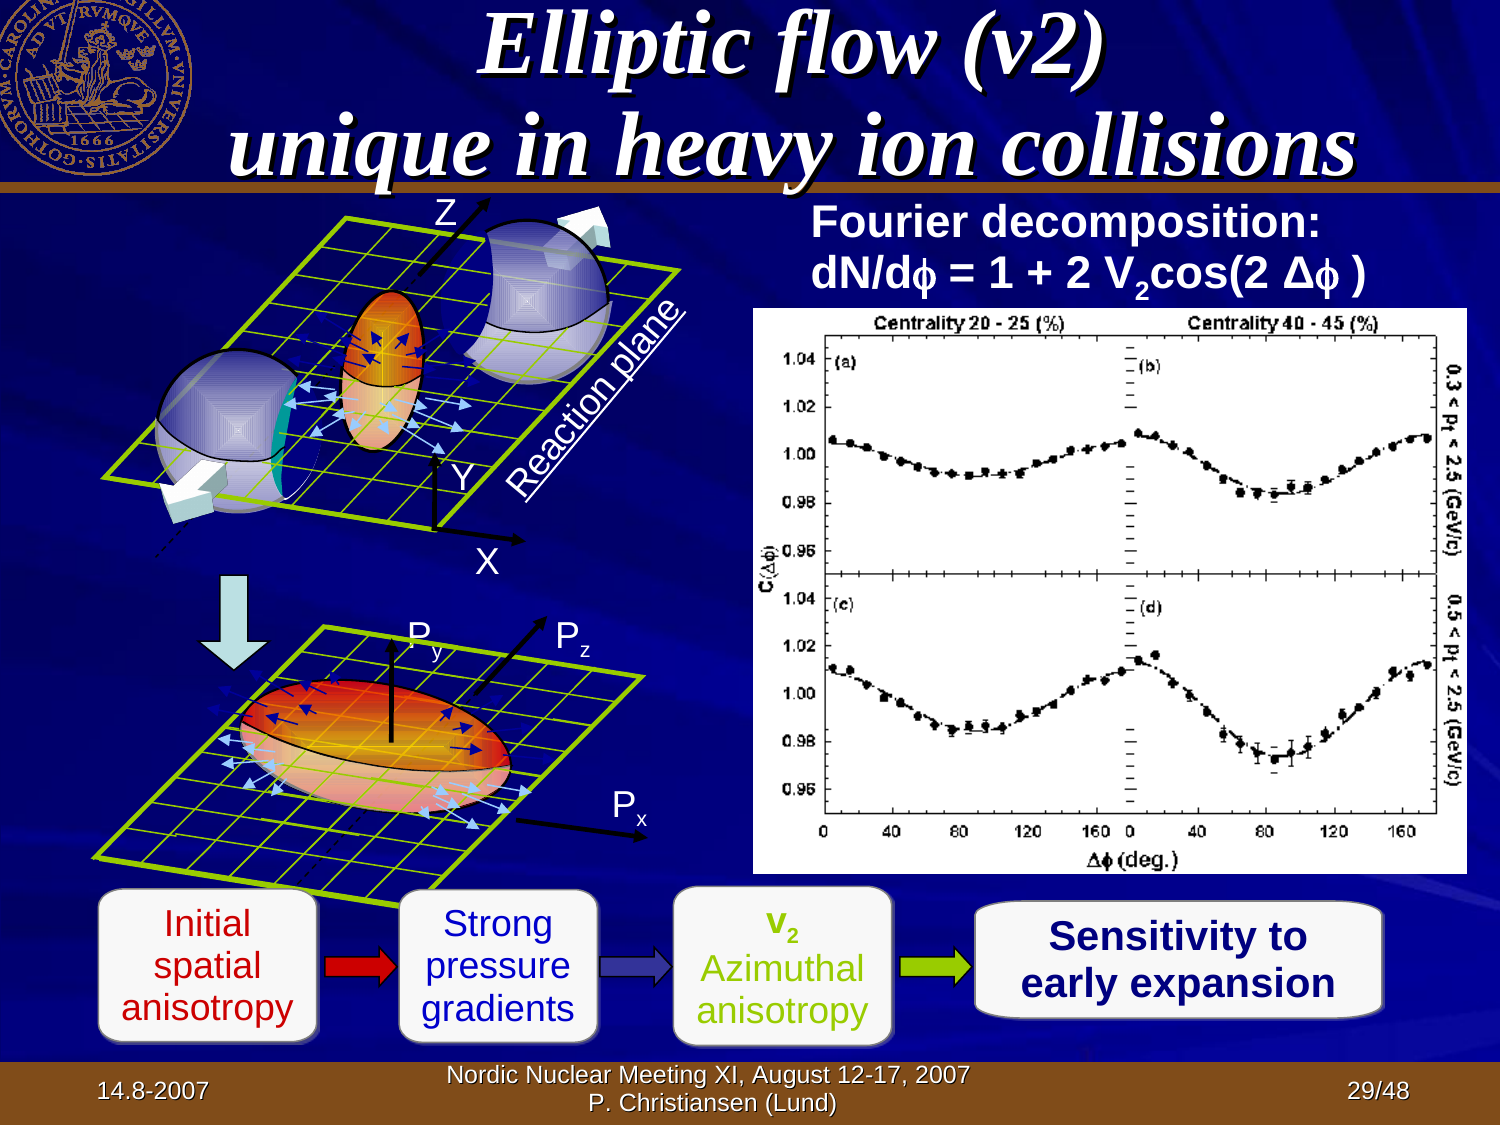

# Elliptic flow (v2) unique in heavy ion collisions
Z
Fourier decomposition:
dN/d = 1 + 2 V2cos(2 Δ )
Reaction plane
Y
X
Pz
Py
Px
v2
Azimuthal
anisotropy
Initial
spatial
anisotropy
Strong
pressure
gradients
Sensitivity to
early expansion
29